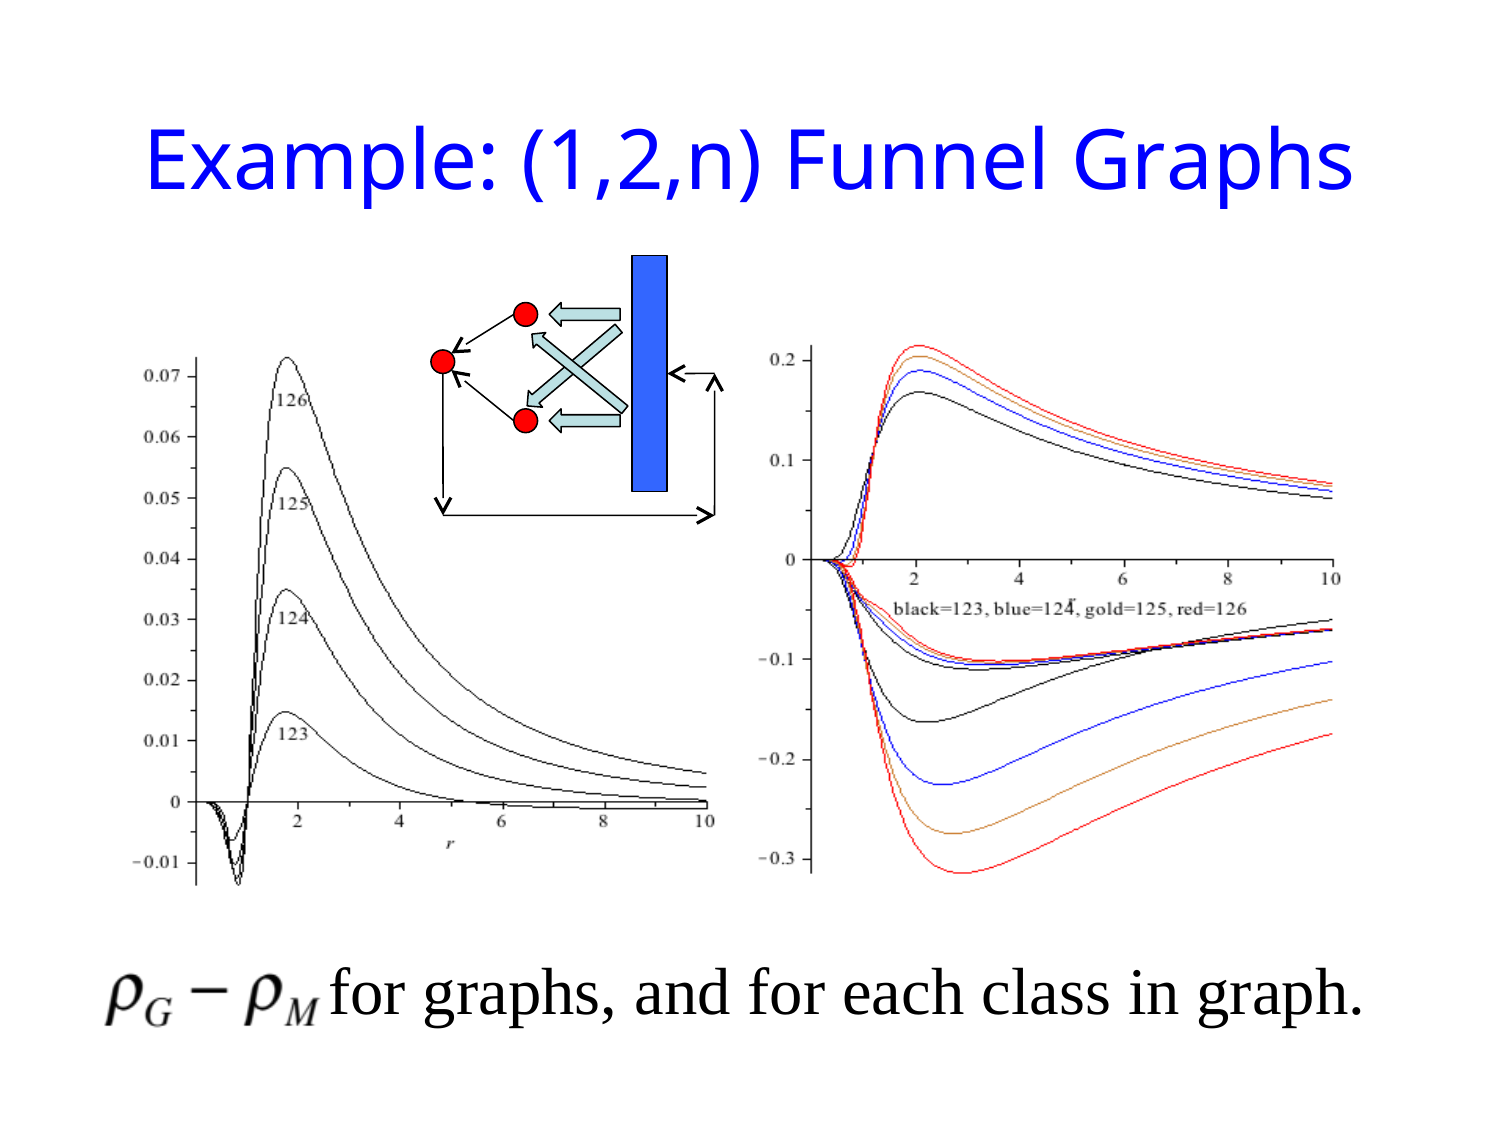

# Example: (1,2,n) Funnel Graphs
 for graphs, and for each class in graph.